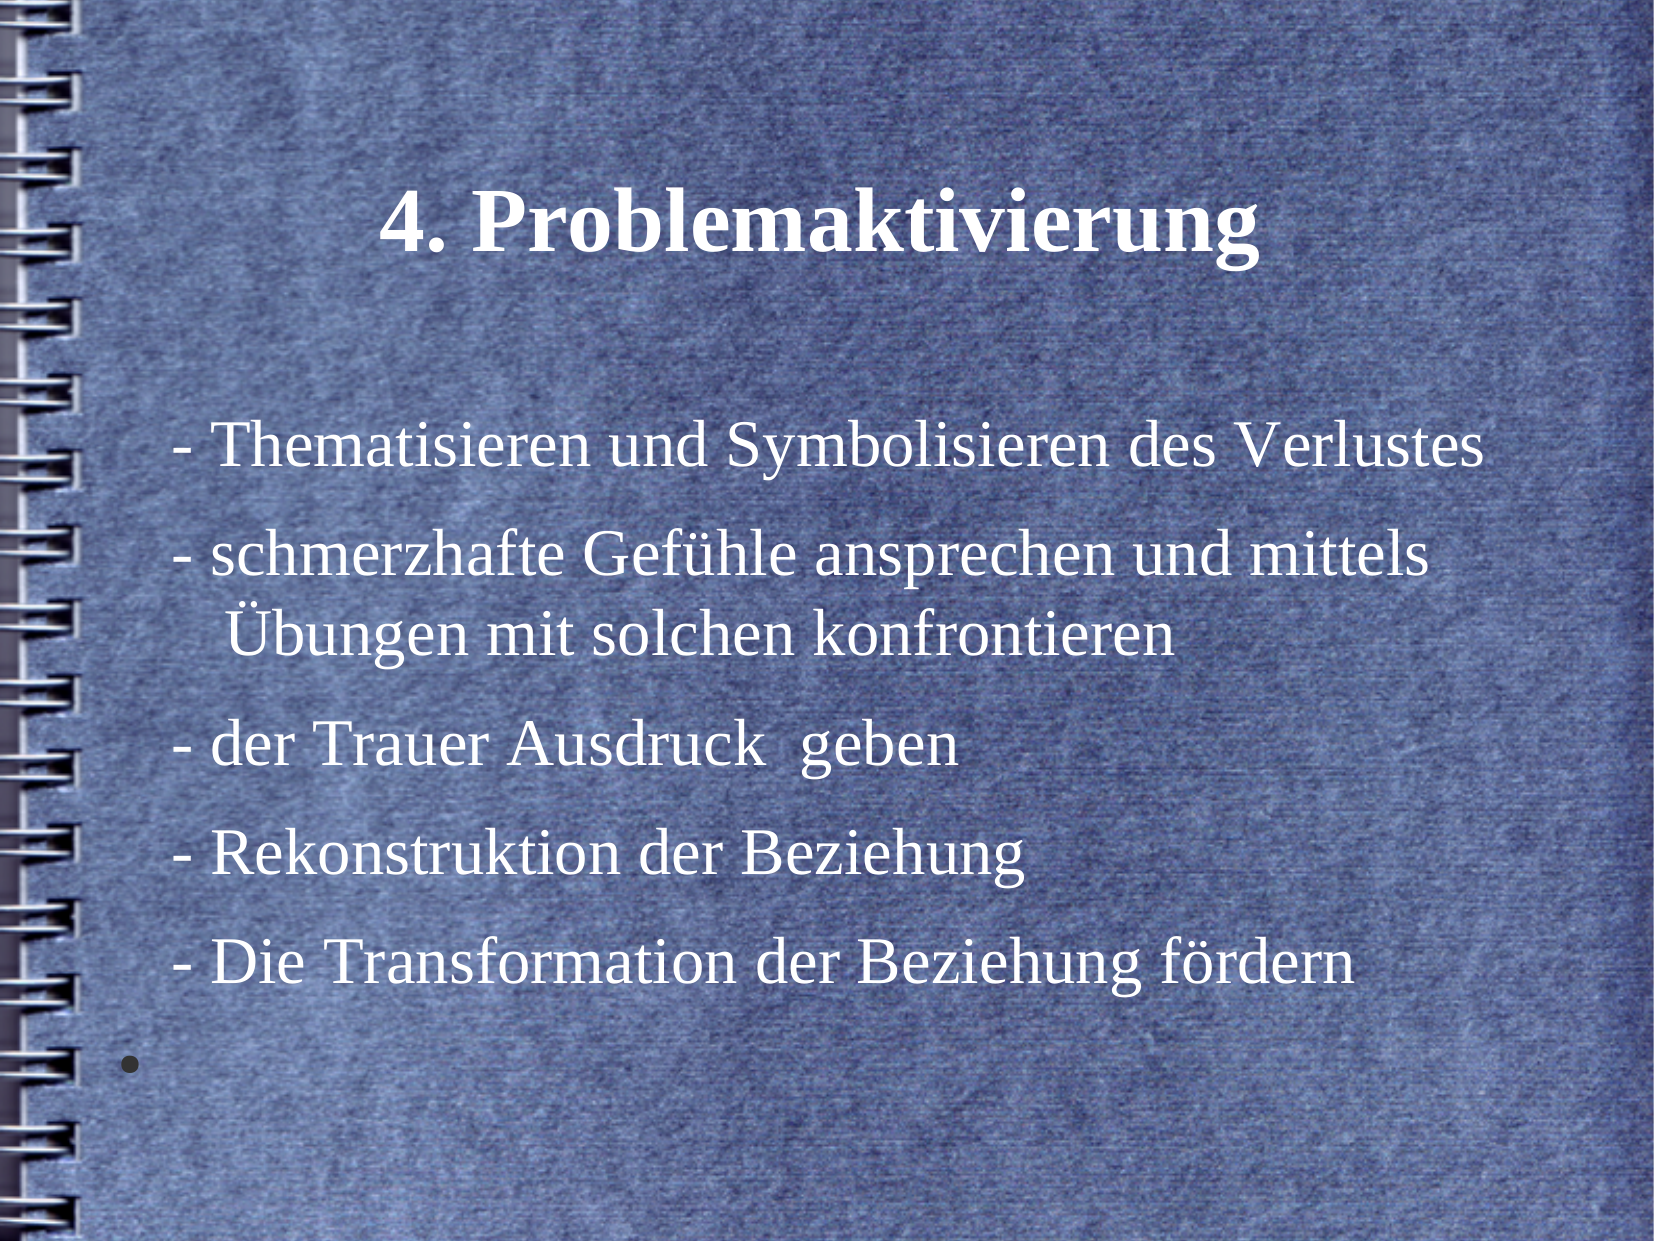

# 4. Problemaktivierung
- Thematisieren und Symbolisieren des Verlustes
- schmerzhafte Gefühle ansprechen und mittels Übungen mit solchen konfrontieren
- der Trauer Ausdruck geben
- Rekonstruktion der Beziehung
- Die Transformation der Beziehung fördern